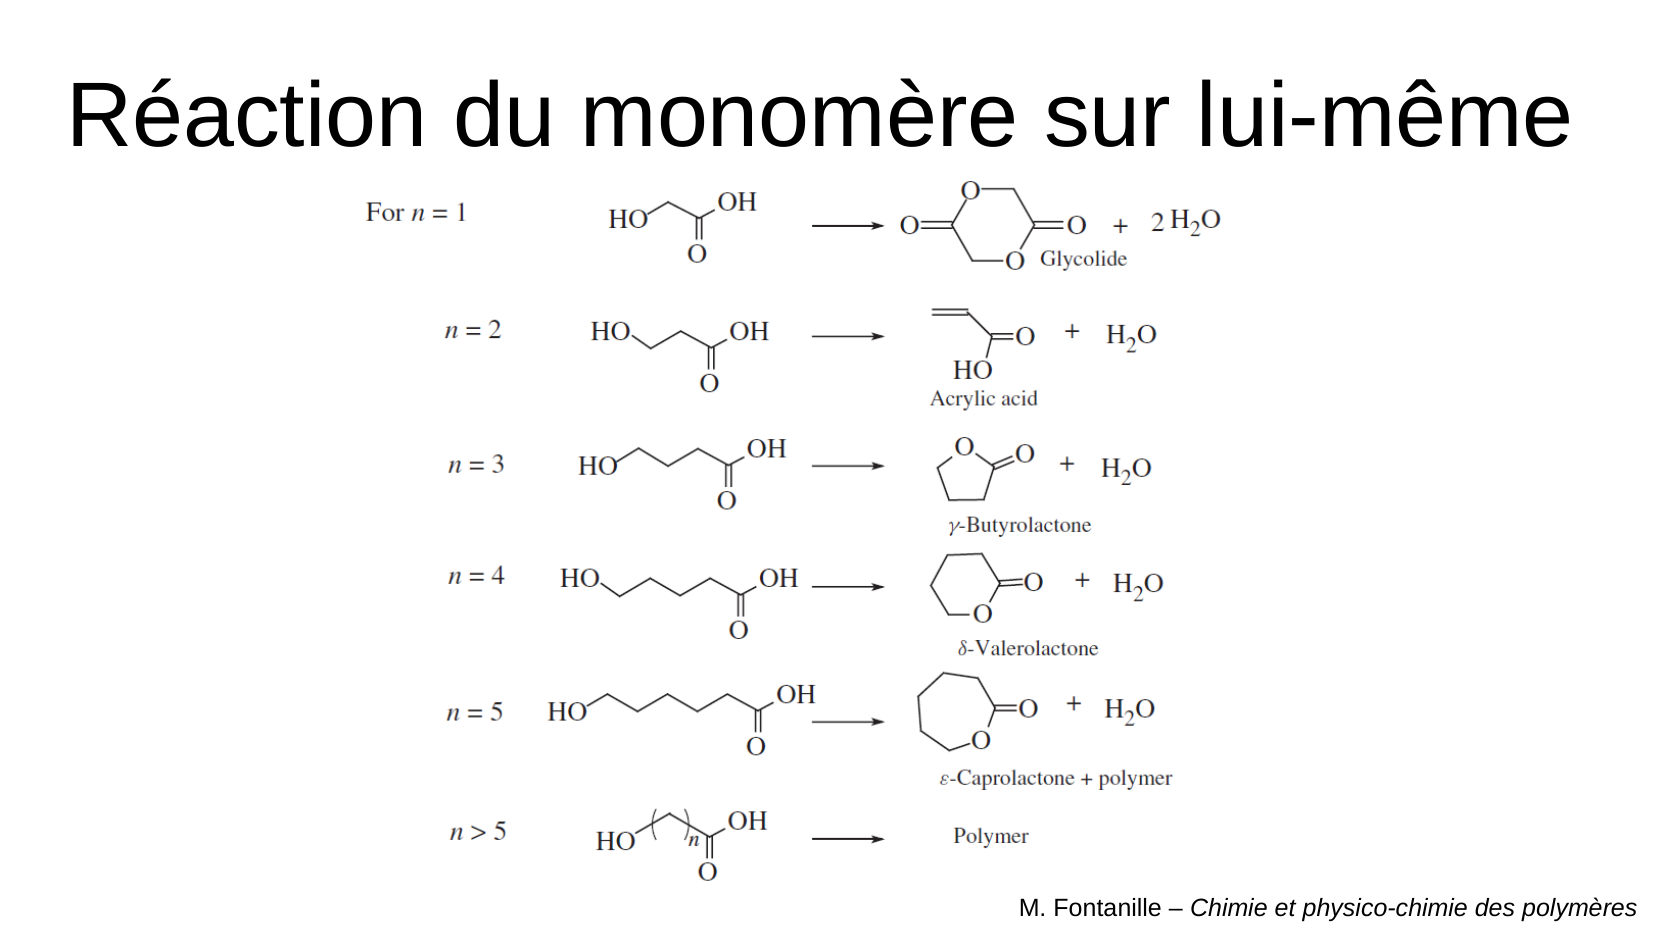

# Réaction du monomère sur lui-même
M. Fontanille – Chimie et physico-chimie des polymères